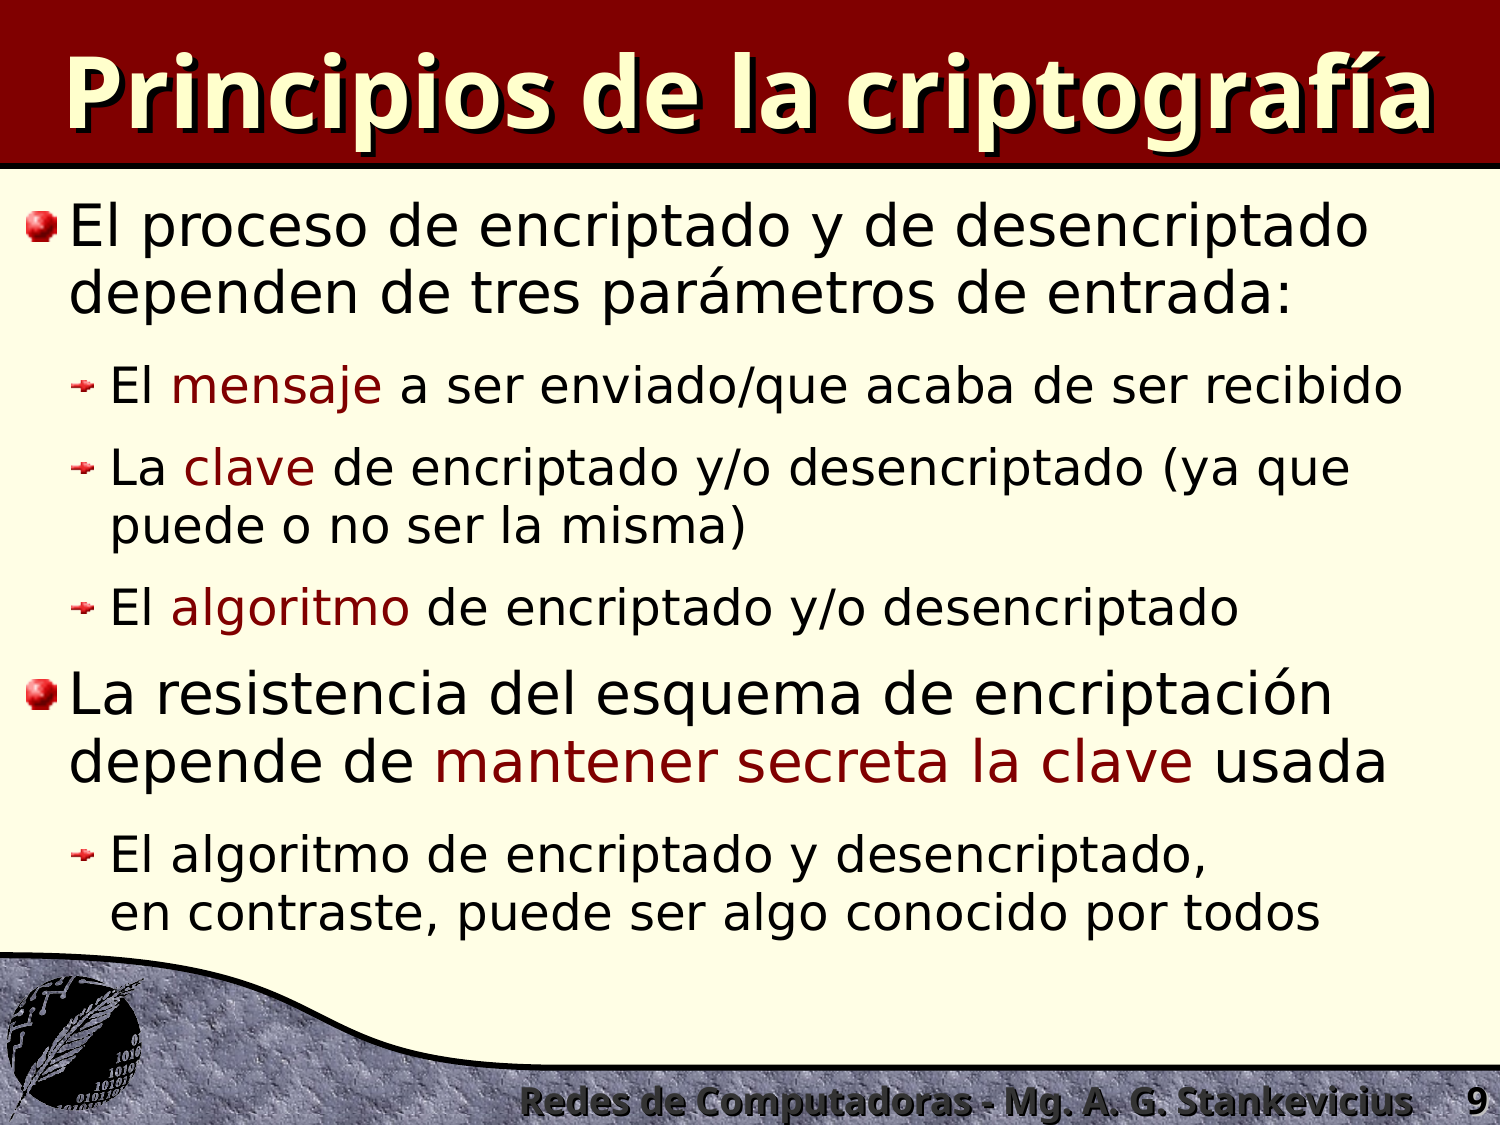

# Principios de la criptografía
El proceso de encriptado y de desencriptado dependen de tres parámetros de entrada:
El mensaje a ser enviado/que acaba de ser recibido
La clave de encriptado y/o desencriptado (ya que puede o no ser la misma)
El algoritmo de encriptado y/o desencriptado
La resistencia del esquema de encriptación depende de mantener secreta la clave usada
El algoritmo de encriptado y desencriptado,
en contraste, puede ser algo conocido por todos
9